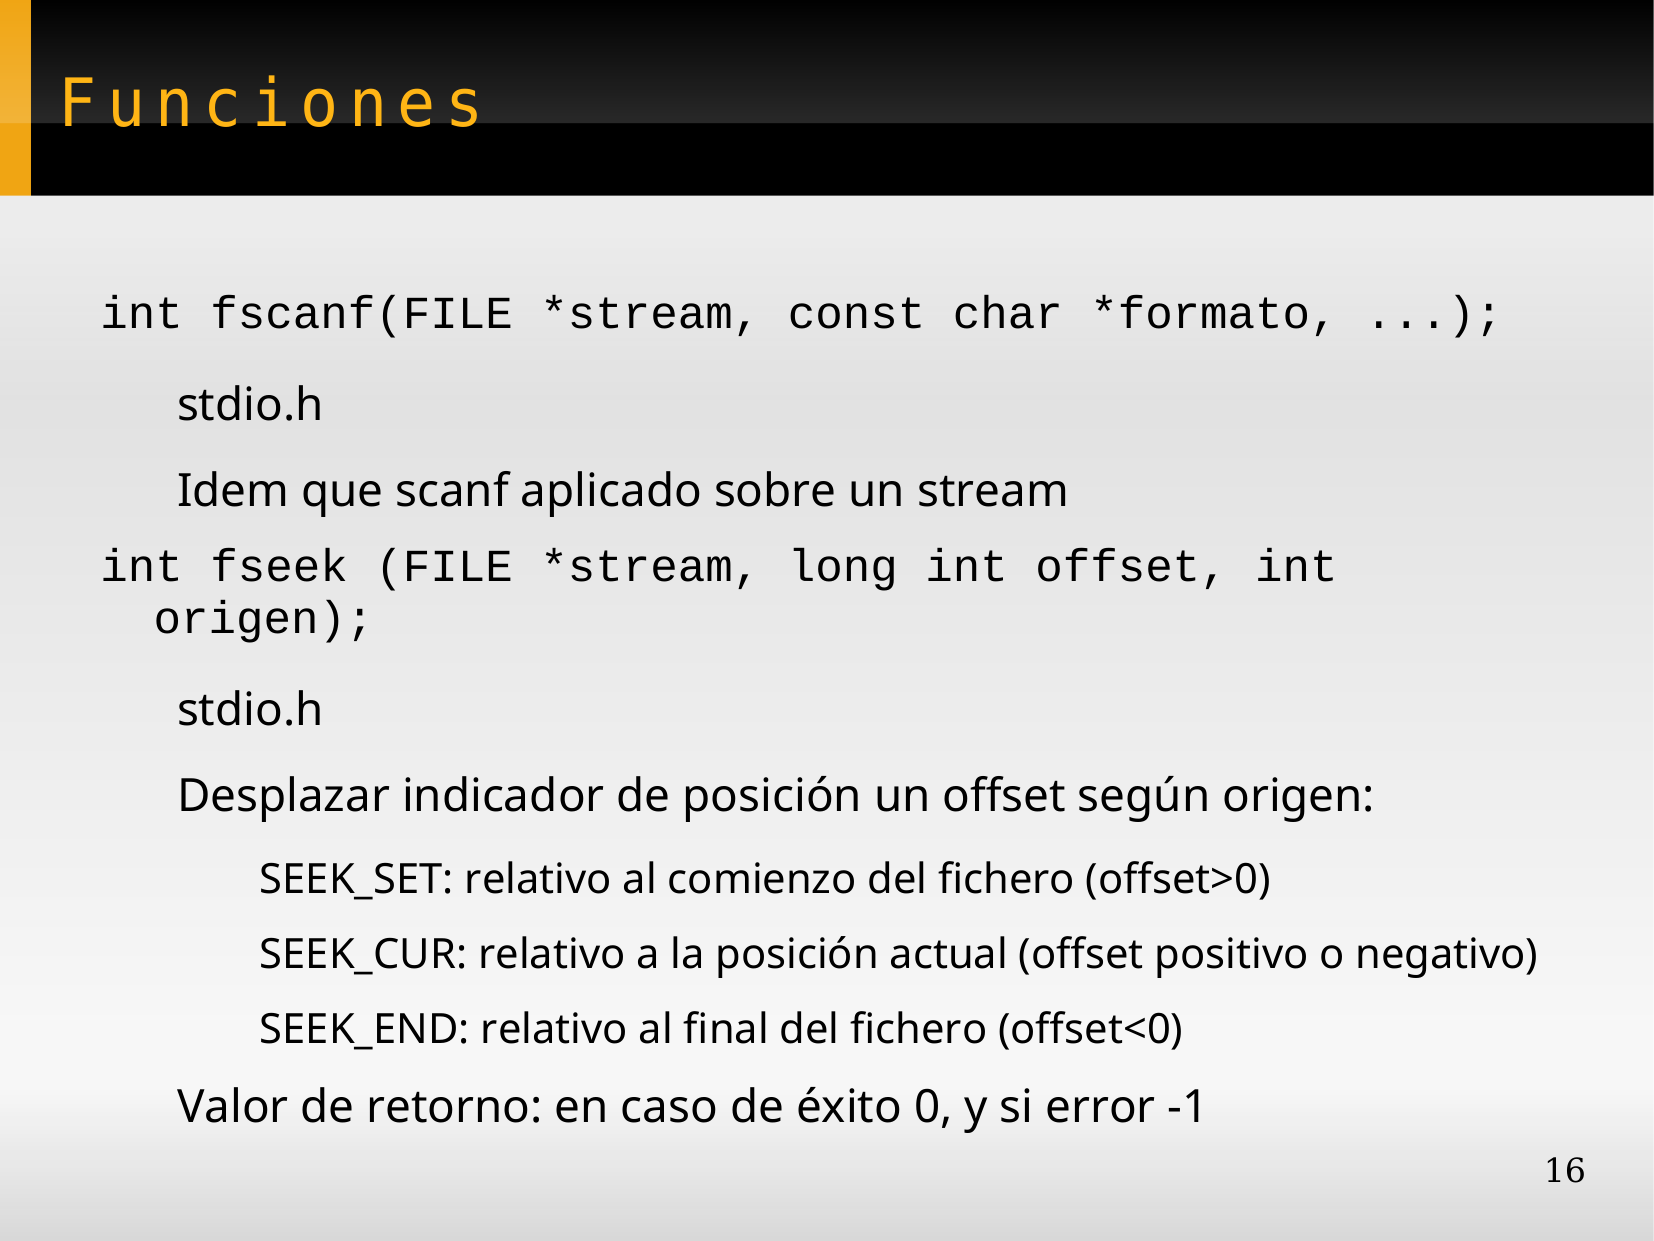

# Funciones
int fscanf(FILE *stream, const char *formato, ...);
stdio.h
Idem que scanf aplicado sobre un stream
int fseek (FILE *stream, long int offset, int origen);
stdio.h
Desplazar indicador de posición un offset según origen:
SEEK_SET: relativo al comienzo del fichero (offset>0)
SEEK_CUR: relativo a la posición actual (offset positivo o negativo)
SEEK_END: relativo al final del fichero (offset<0)
Valor de retorno: en caso de éxito 0, y si error -1
16